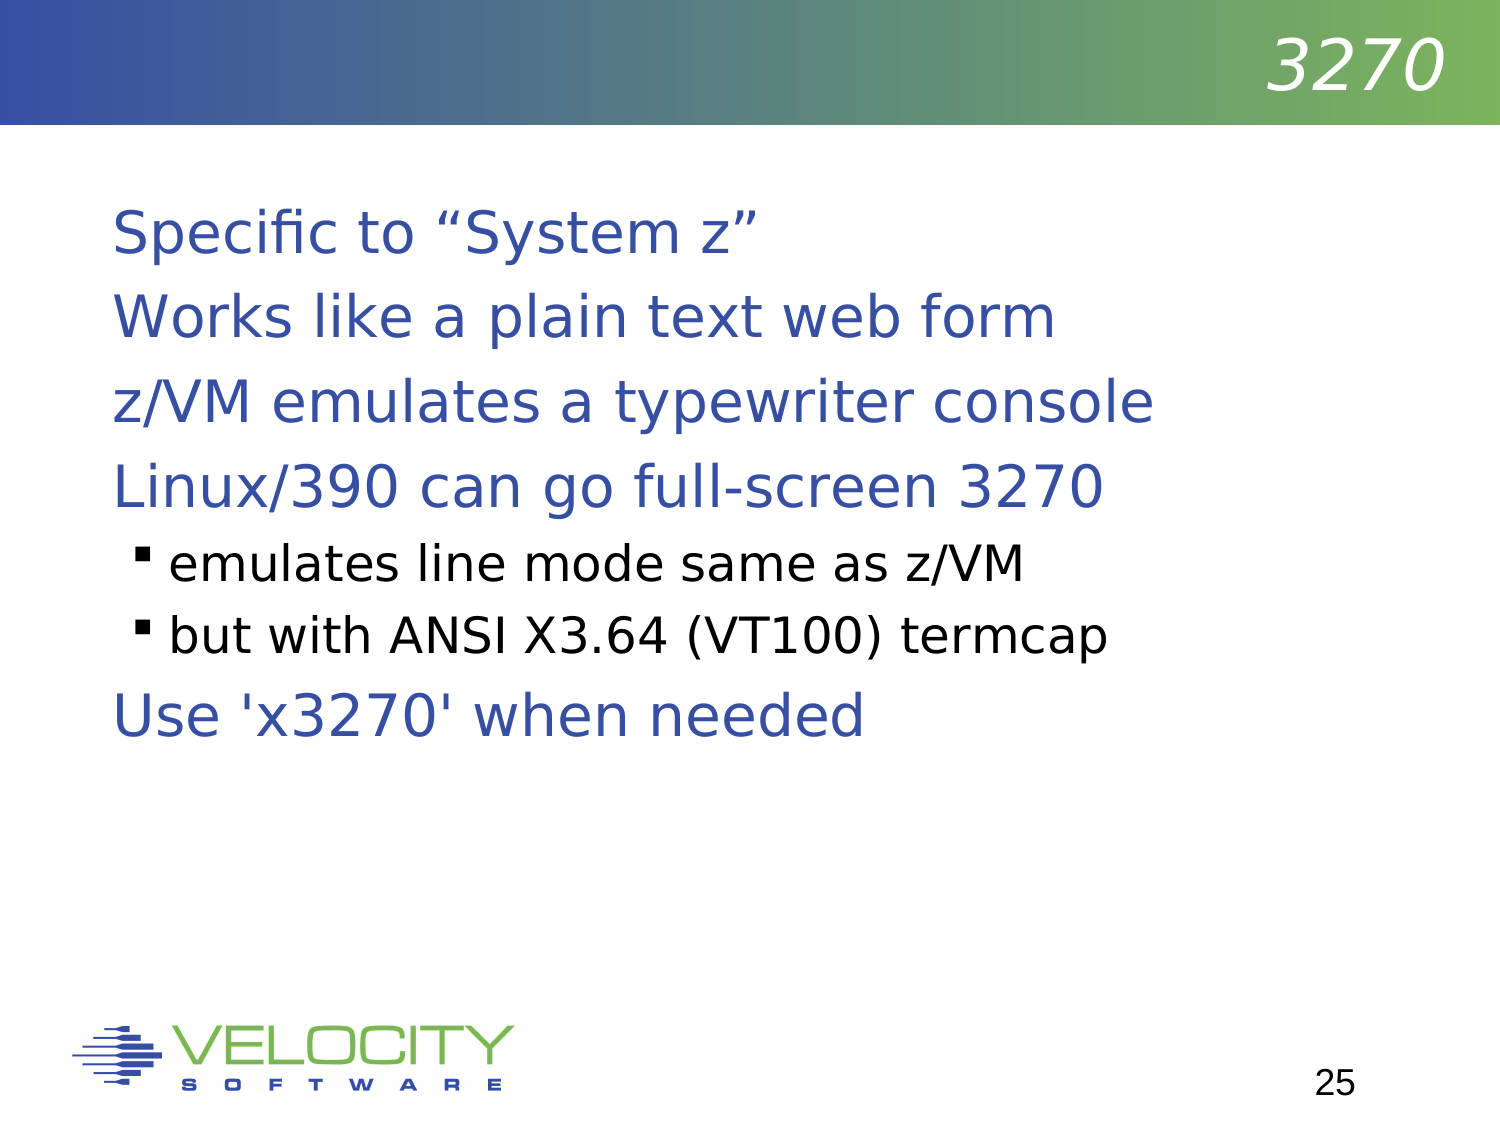

# 3270
Specific to “System z”
Works like a plain text web form
z/VM emulates a typewriter console
Linux/390 can go full-screen 3270
emulates line mode same as z/VM
but with ANSI X3.64 (VT100) termcap
Use 'x3270' when needed
25